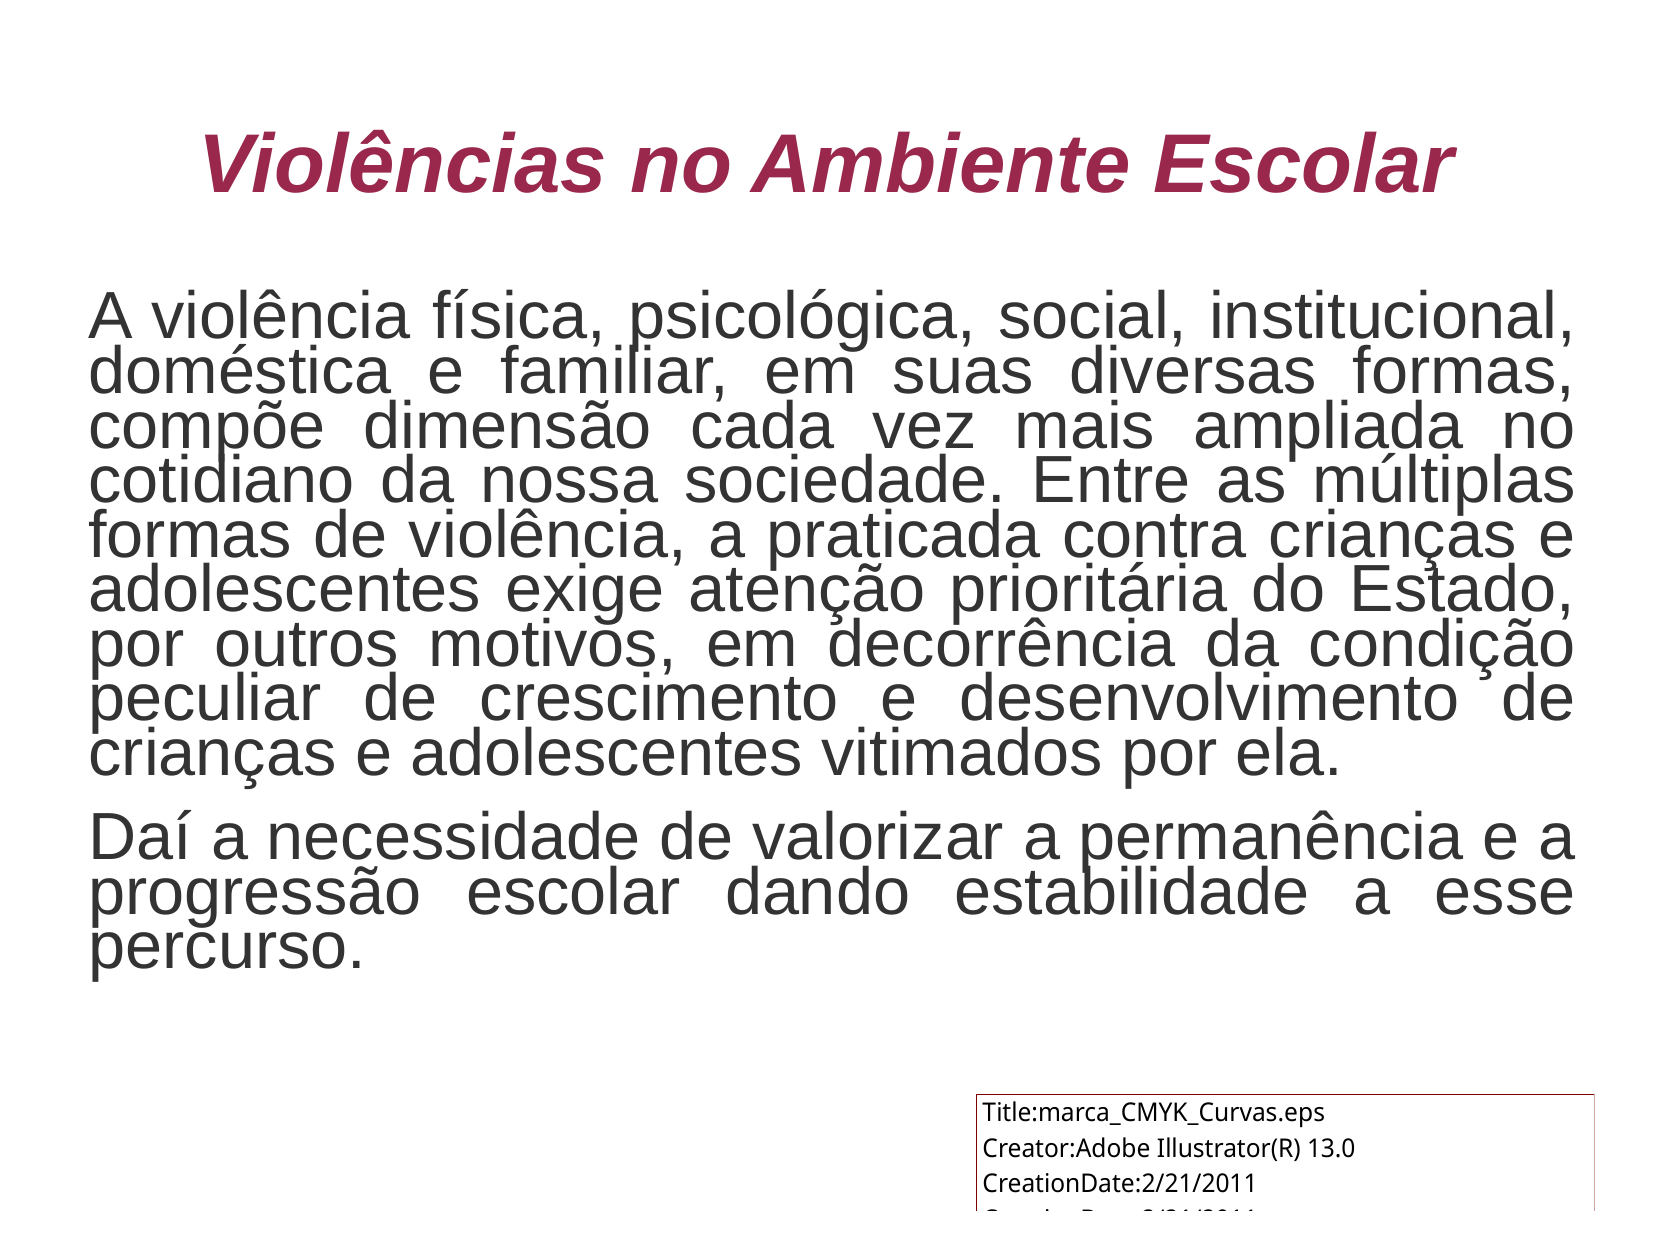

# Violências no Ambiente Escolar
A violência física, psicológica, social, institucional, doméstica e familiar, em suas diversas formas, compõe dimensão cada vez mais ampliada no cotidiano da nossa sociedade. Entre as múltiplas formas de violência, a praticada contra crianças e adolescentes exige atenção prioritária do Estado, por outros motivos, em decorrência da condição peculiar de crescimento e desenvolvimento de crianças e adolescentes vitimados por ela.
Daí a necessidade de valorizar a permanência e a progressão escolar dando estabilidade a esse percurso.